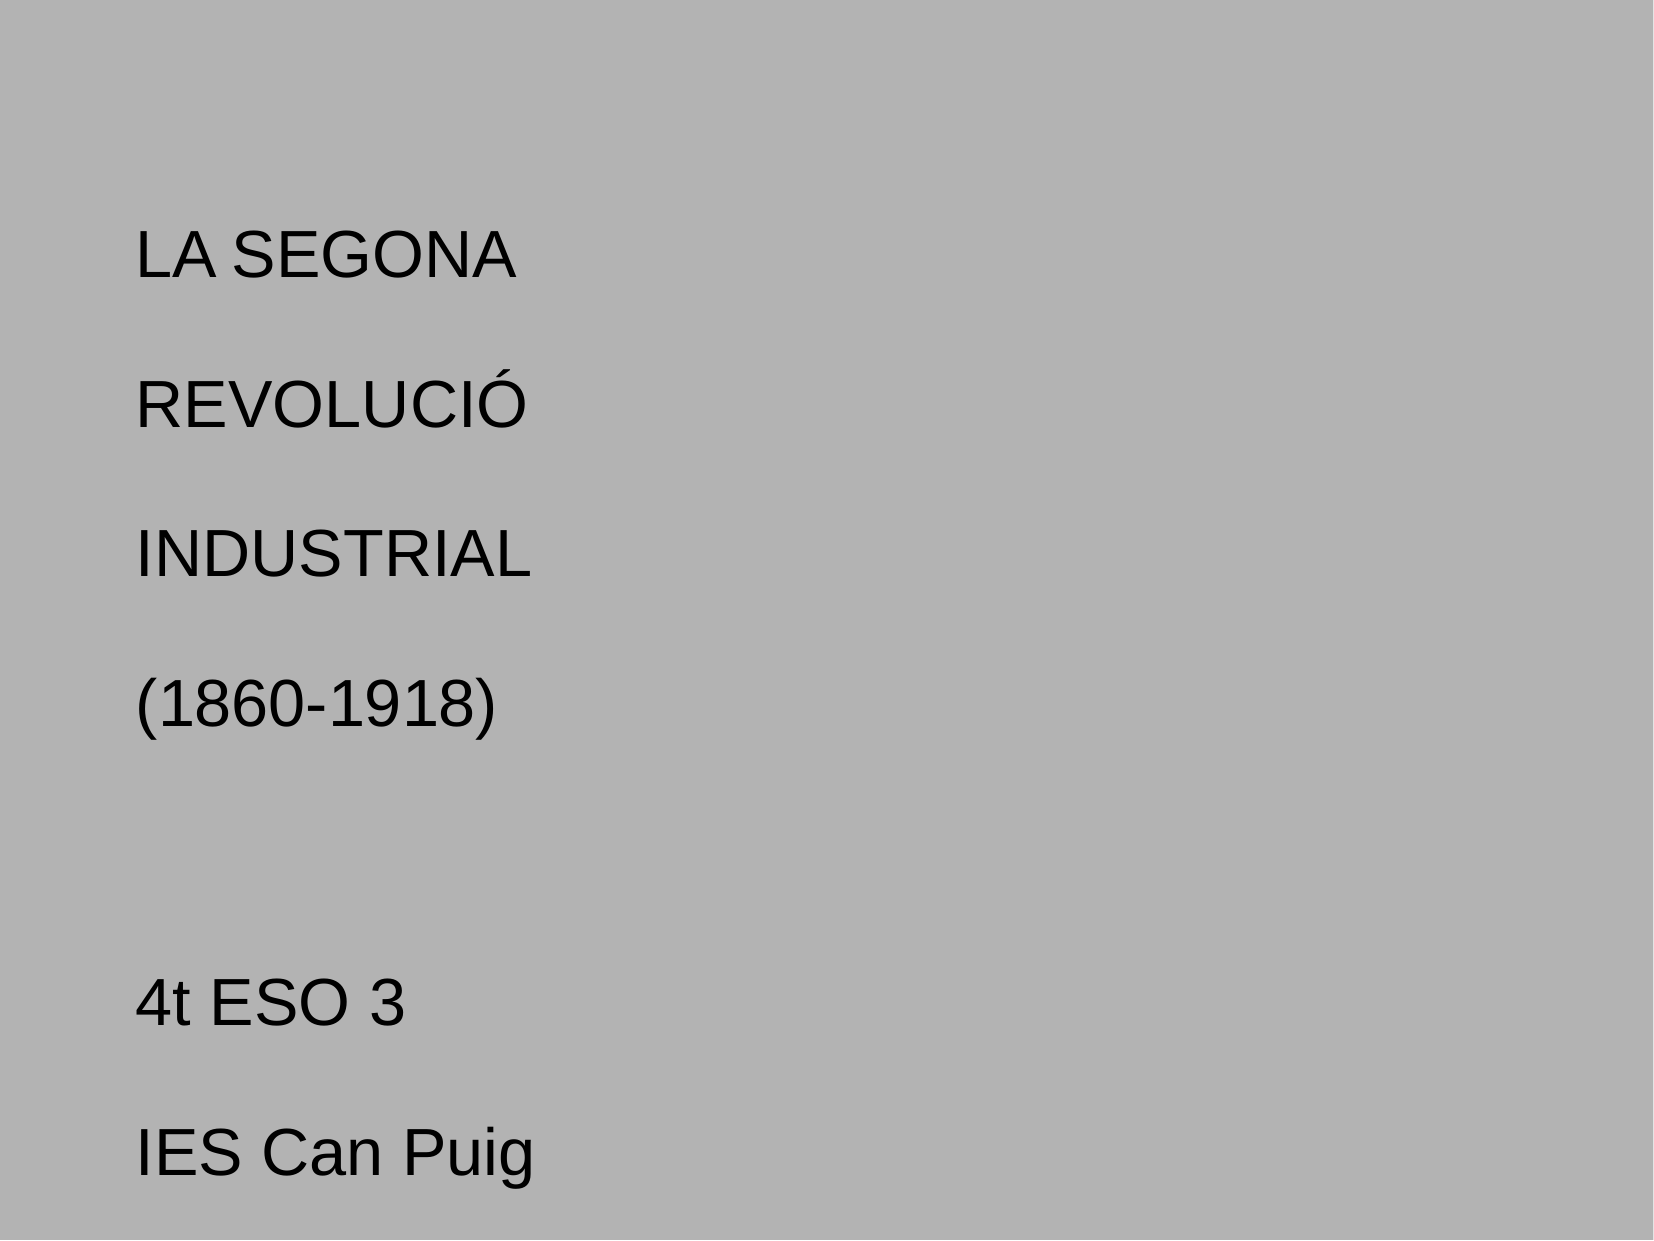

# LA SEGONA
REVOLUCIÓ
INDUSTRIAL
(1860-1918)
4t ESO 3
IES Can Puig